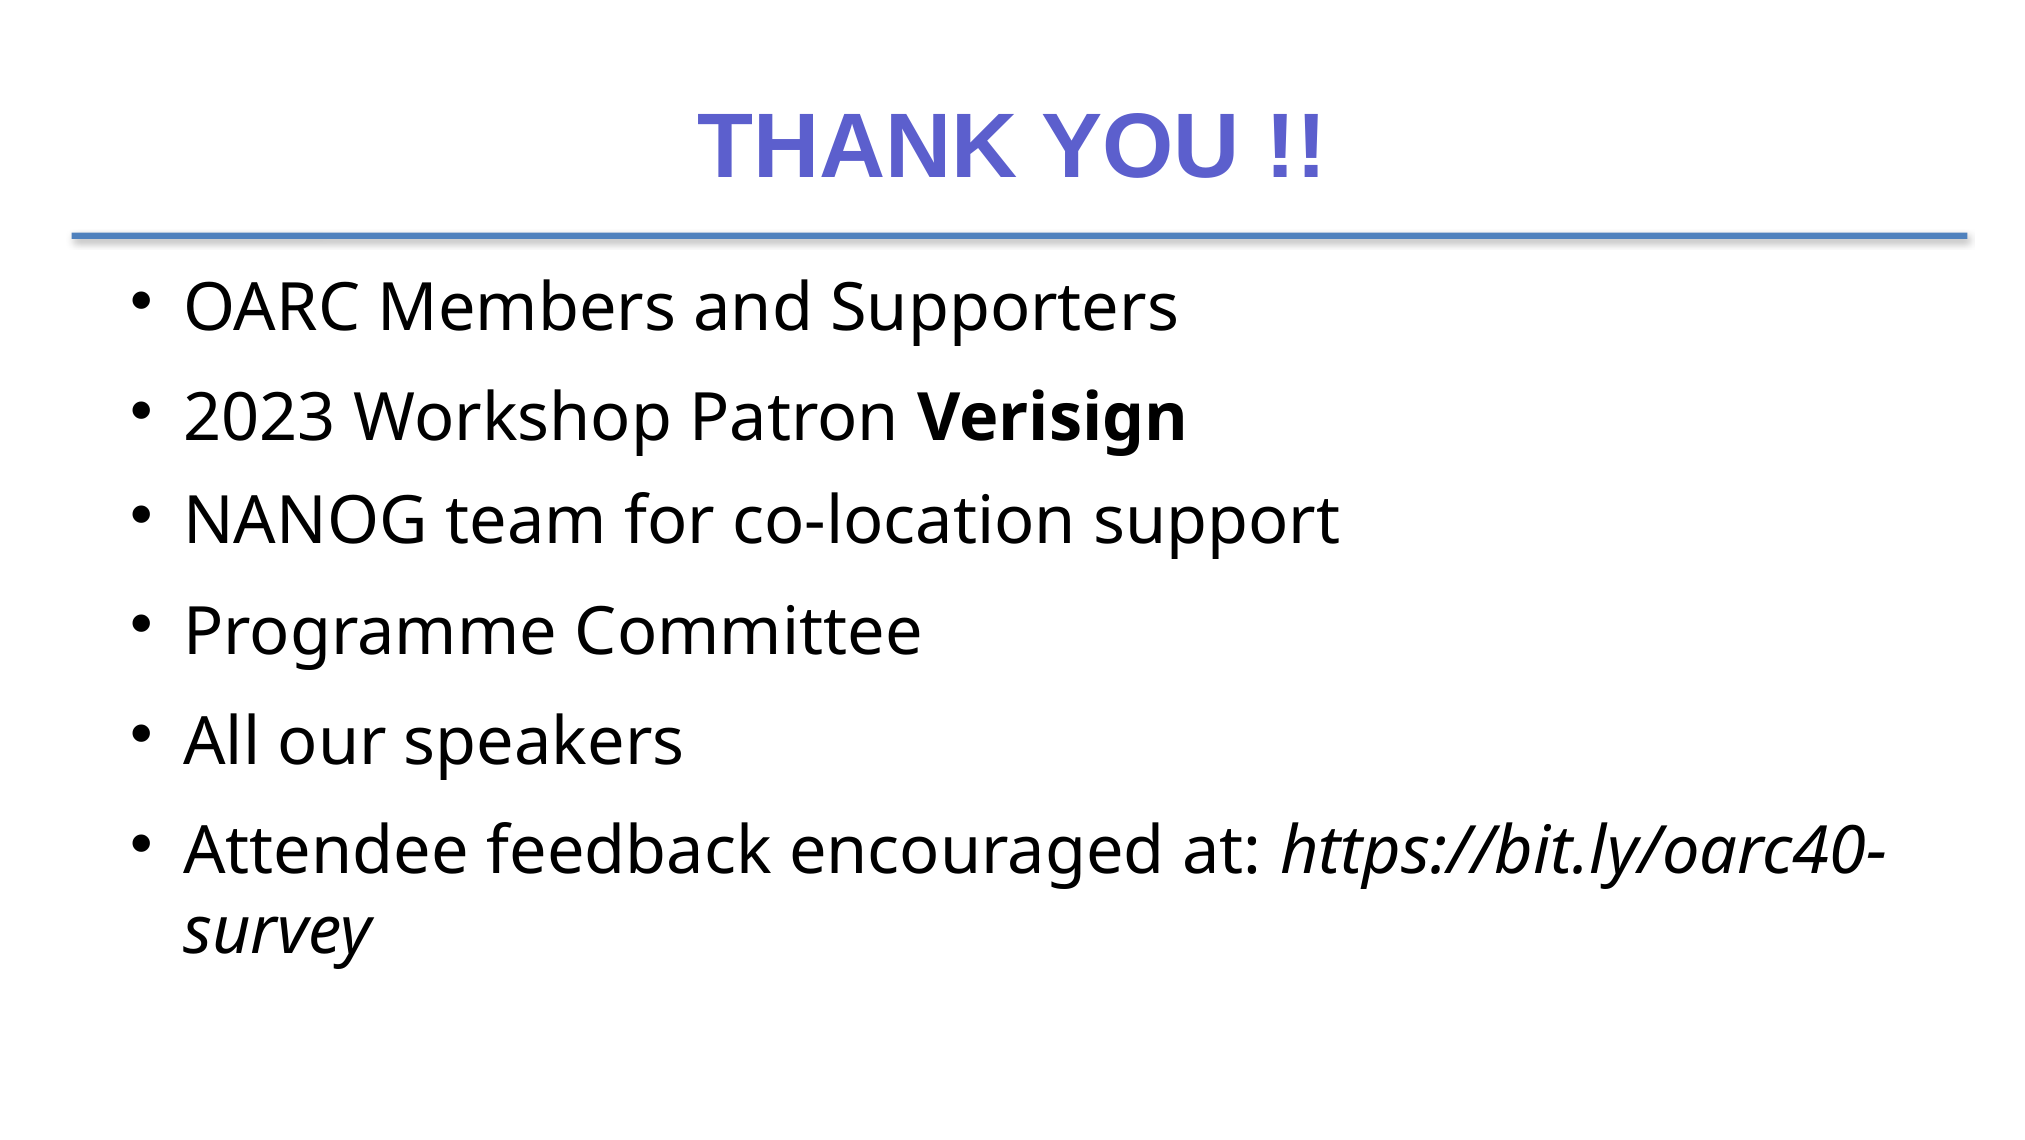

THANK YOU !!
OARC Members and Supporters
2023 Workshop Patron Verisign
NANOG team for co-location support
Programme Committee
All our speakers
Attendee feedback encouraged at: https://bit.ly/oarc40-survey